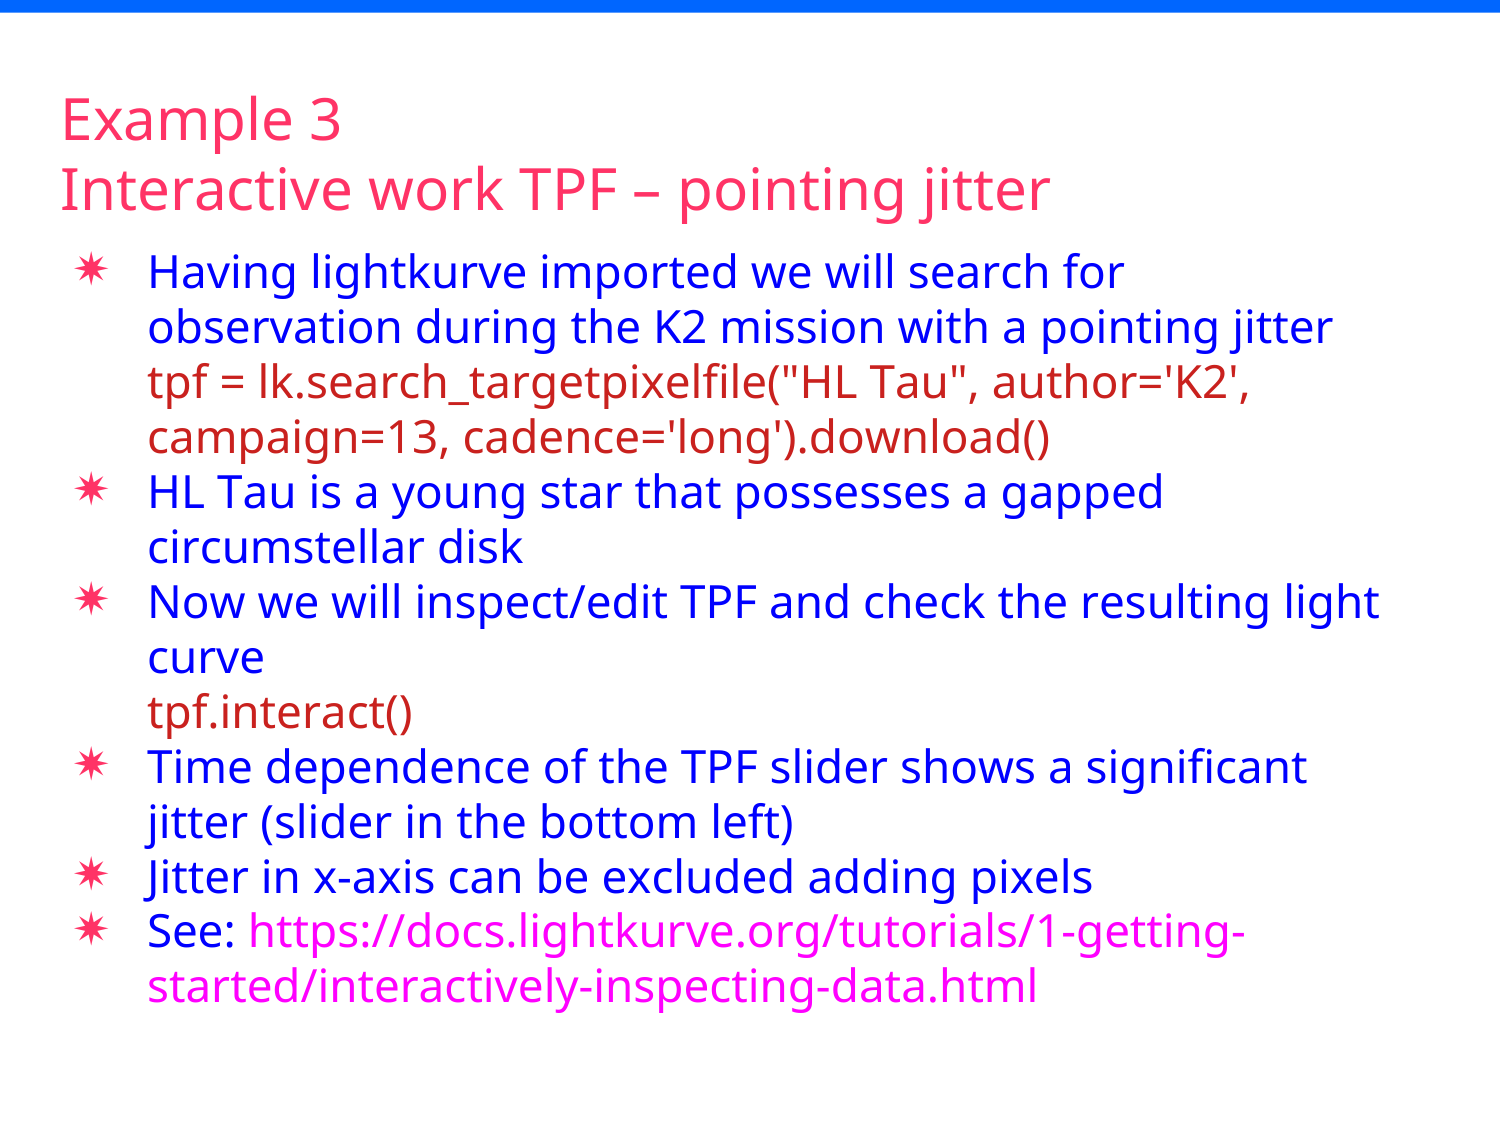

Example 3
Interactive work TPF – pointing jitter
Having lightkurve imported we will search for observation during the K2 mission with a pointing jitter
tpf = lk.search_targetpixelfile("HL Tau", author='K2', campaign=13, cadence='long').download()
HL Tau is a young star that possesses a gapped circumstellar disk
Now we will inspect/edit TPF and check the resulting light curve
tpf.interact()
Time dependence of the TPF slider shows a significant jitter (slider in the bottom left)
Jitter in x-axis can be excluded adding pixels
See: https://docs.lightkurve.org/tutorials/1-getting-started/interactively-inspecting-data.html
14